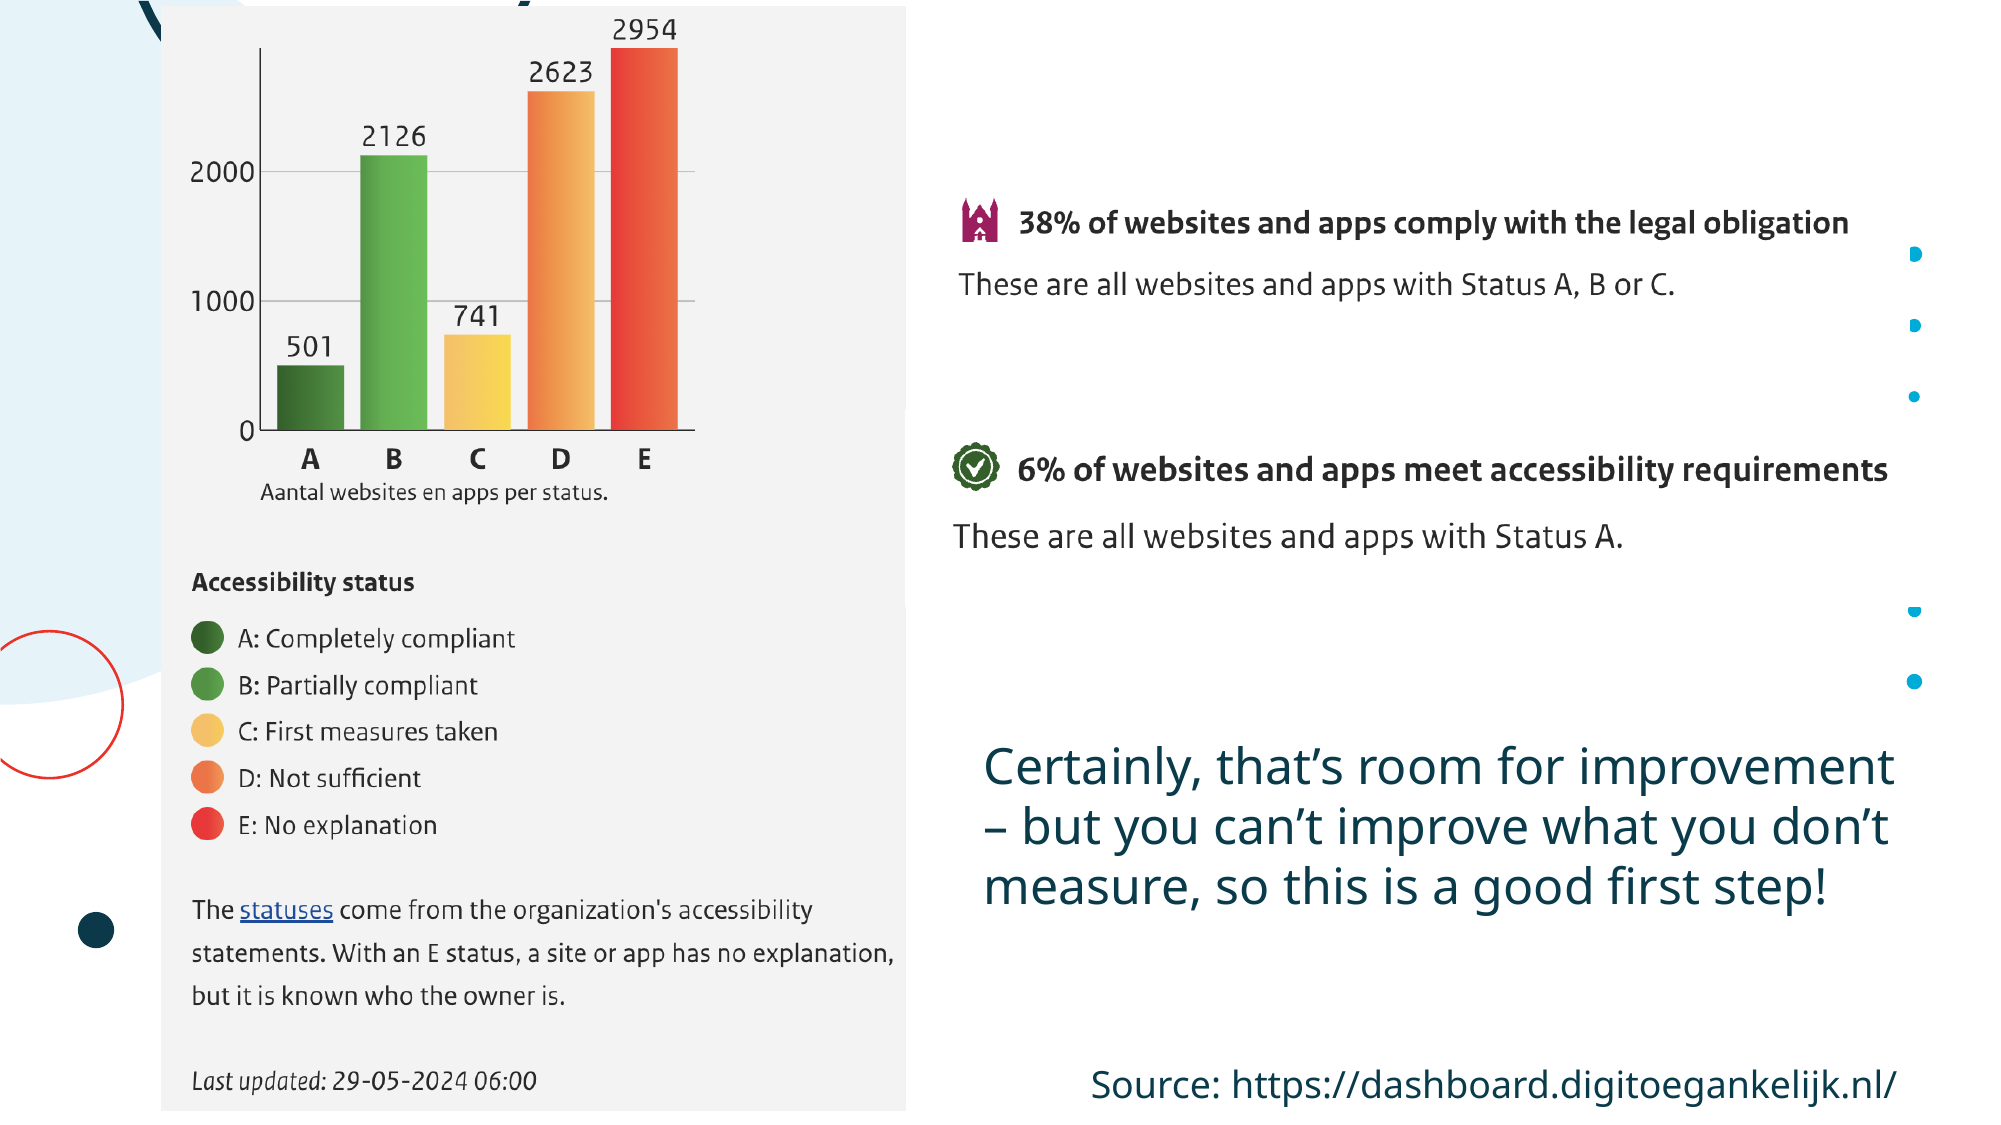

# Dutch public websites
Certainly, that’s room for improvement – but you can’t improve what you don’t measure, so this is a good first step!
Source: https://dashboard.digitoegankelijk.nl/